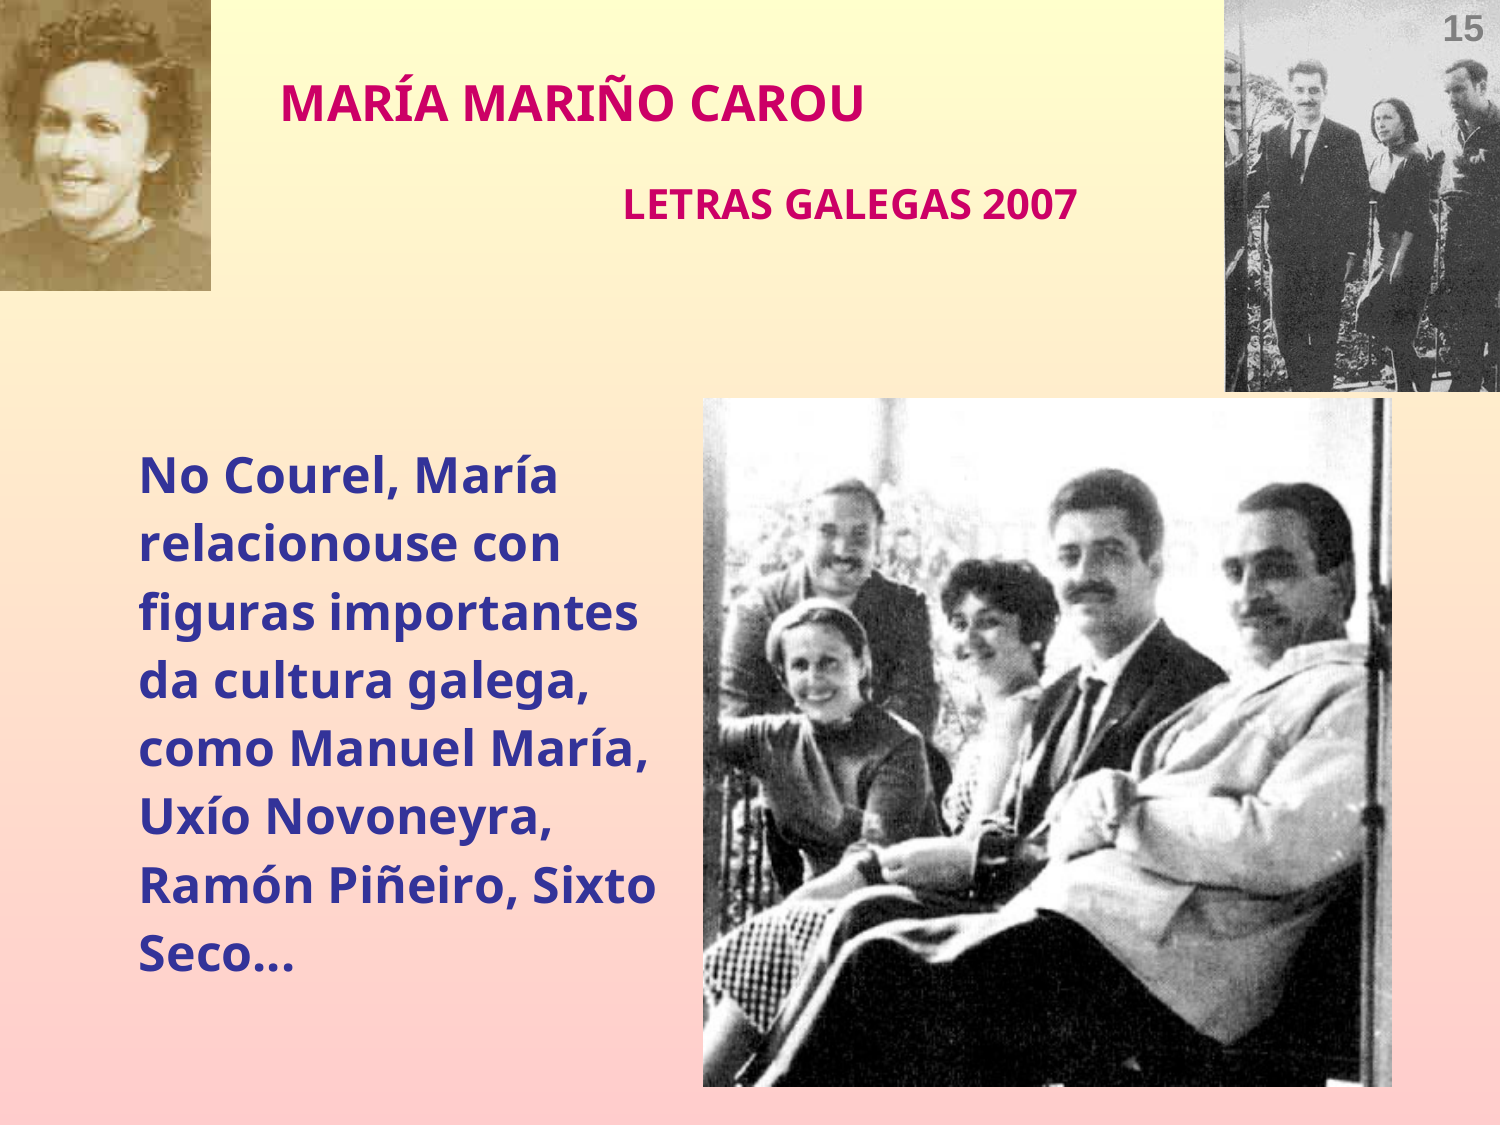

15
MARÍA MARIÑO CAROU
LETRAS GALEGAS 2007
No Courel, María relacionouse con figuras importantes da cultura galega, como Manuel María, Uxío Novoneyra, Ramón Piñeiro, Sixto Seco...